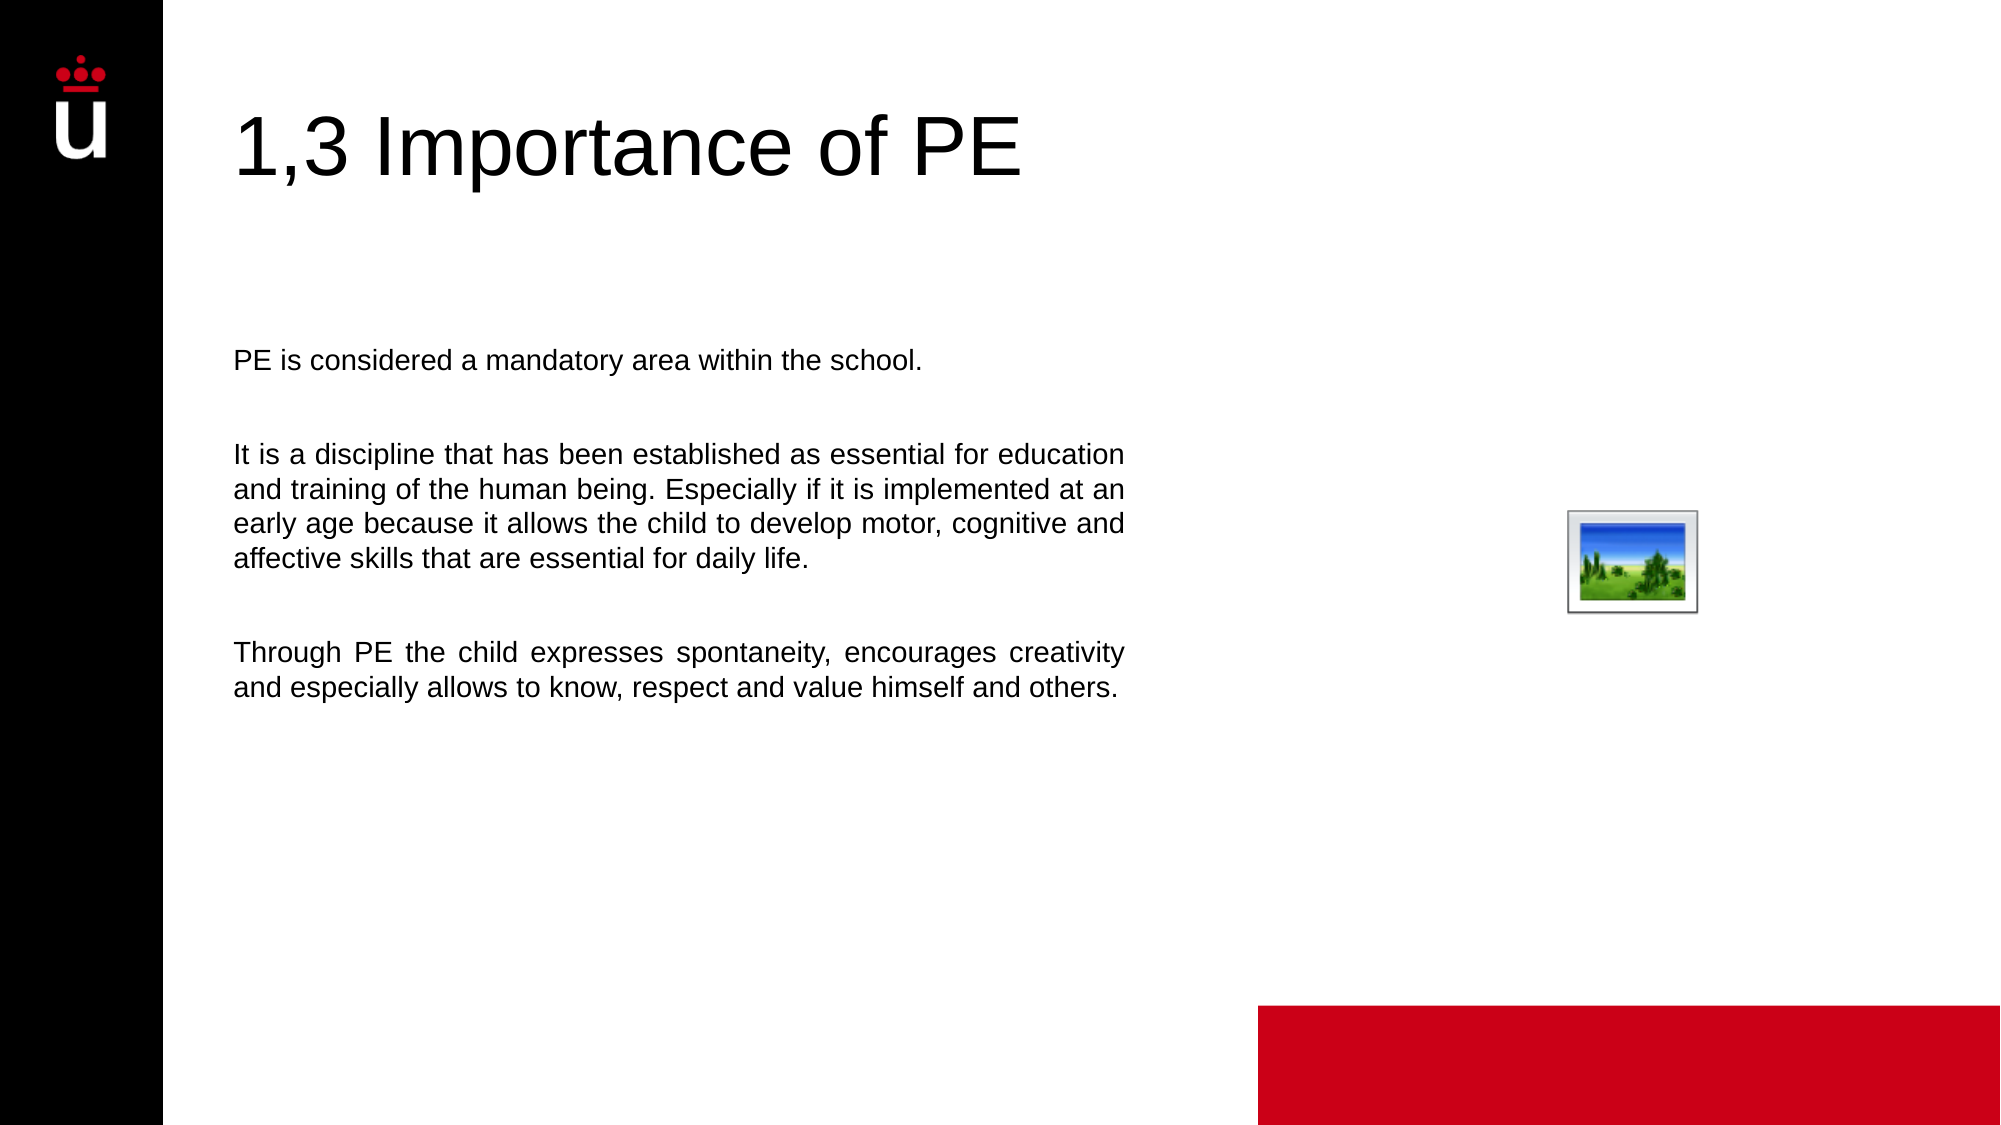

1,3 Importance of PE
PE is considered a mandatory area within the school.
It is a discipline that has been established as essential for education and training of the human being. Especially if it is implemented at an early age because it allows the child to develop motor, cognitive and affective skills that are essential for daily life.
Through PE the child expresses spontaneity, encourages creativity and especially allows to know, respect and value himself and others.